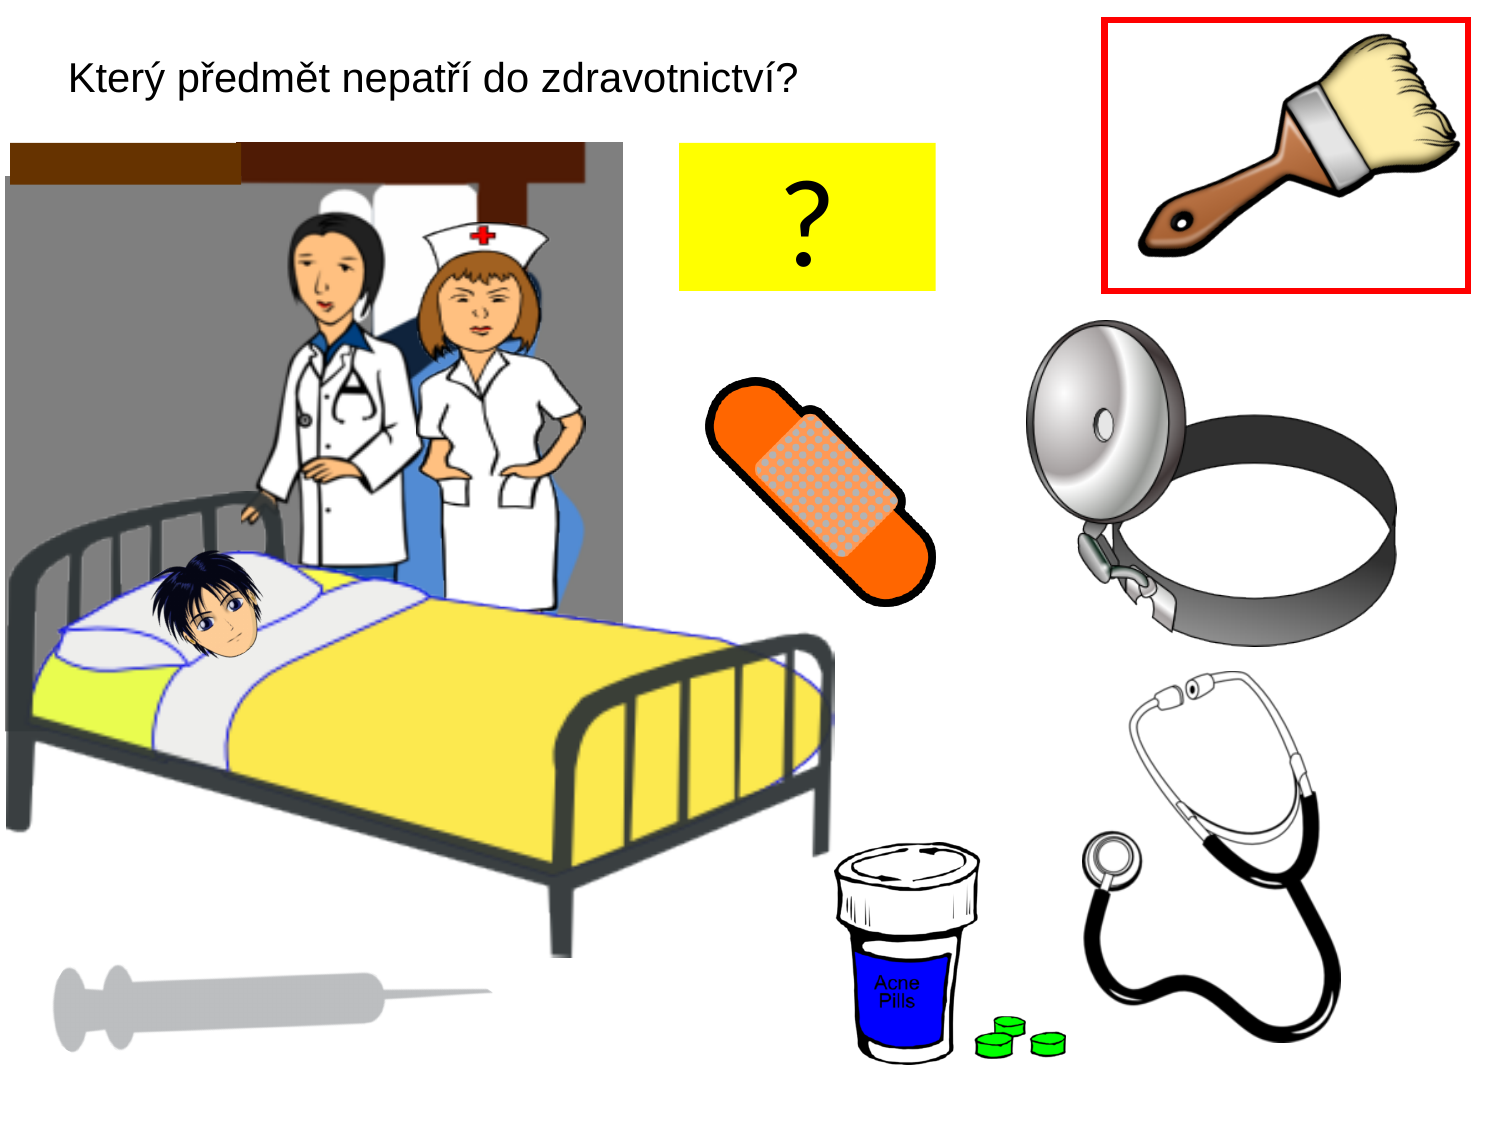

Který předmět nepatří do zdravotnictví?
?
Je to štětka.